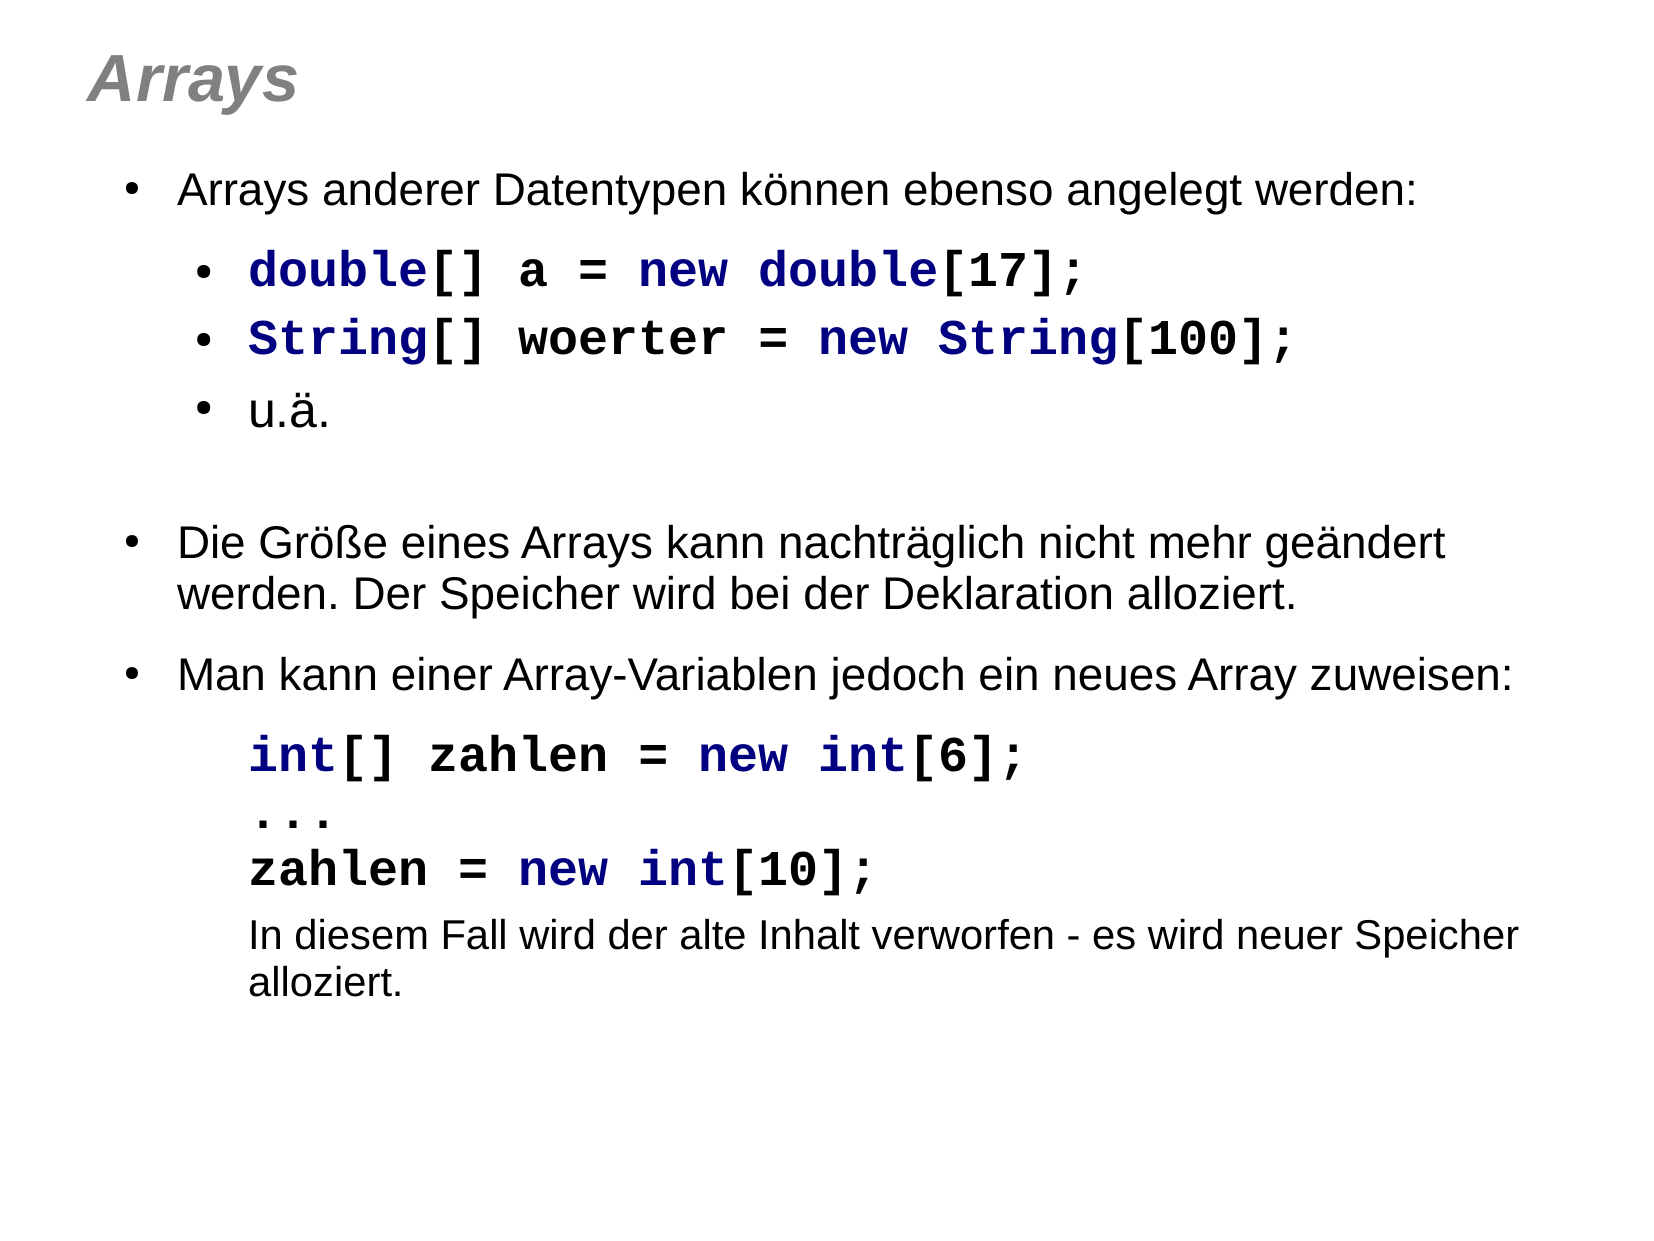

Arrays
# Arrays anderer Datentypen können ebenso angelegt werden:
double[] a = new double[17];
String[] woerter = new String[100];
u.ä.
Die Größe eines Arrays kann nachträglich nicht mehr geändert werden. Der Speicher wird bei der Deklaration alloziert.
Man kann einer Array-Variablen jedoch ein neues Array zuweisen:
int[] zahlen = new int[6];
...
zahlen = new int[10];
In diesem Fall wird der alte Inhalt verworfen - es wird neuer Speicher alloziert.